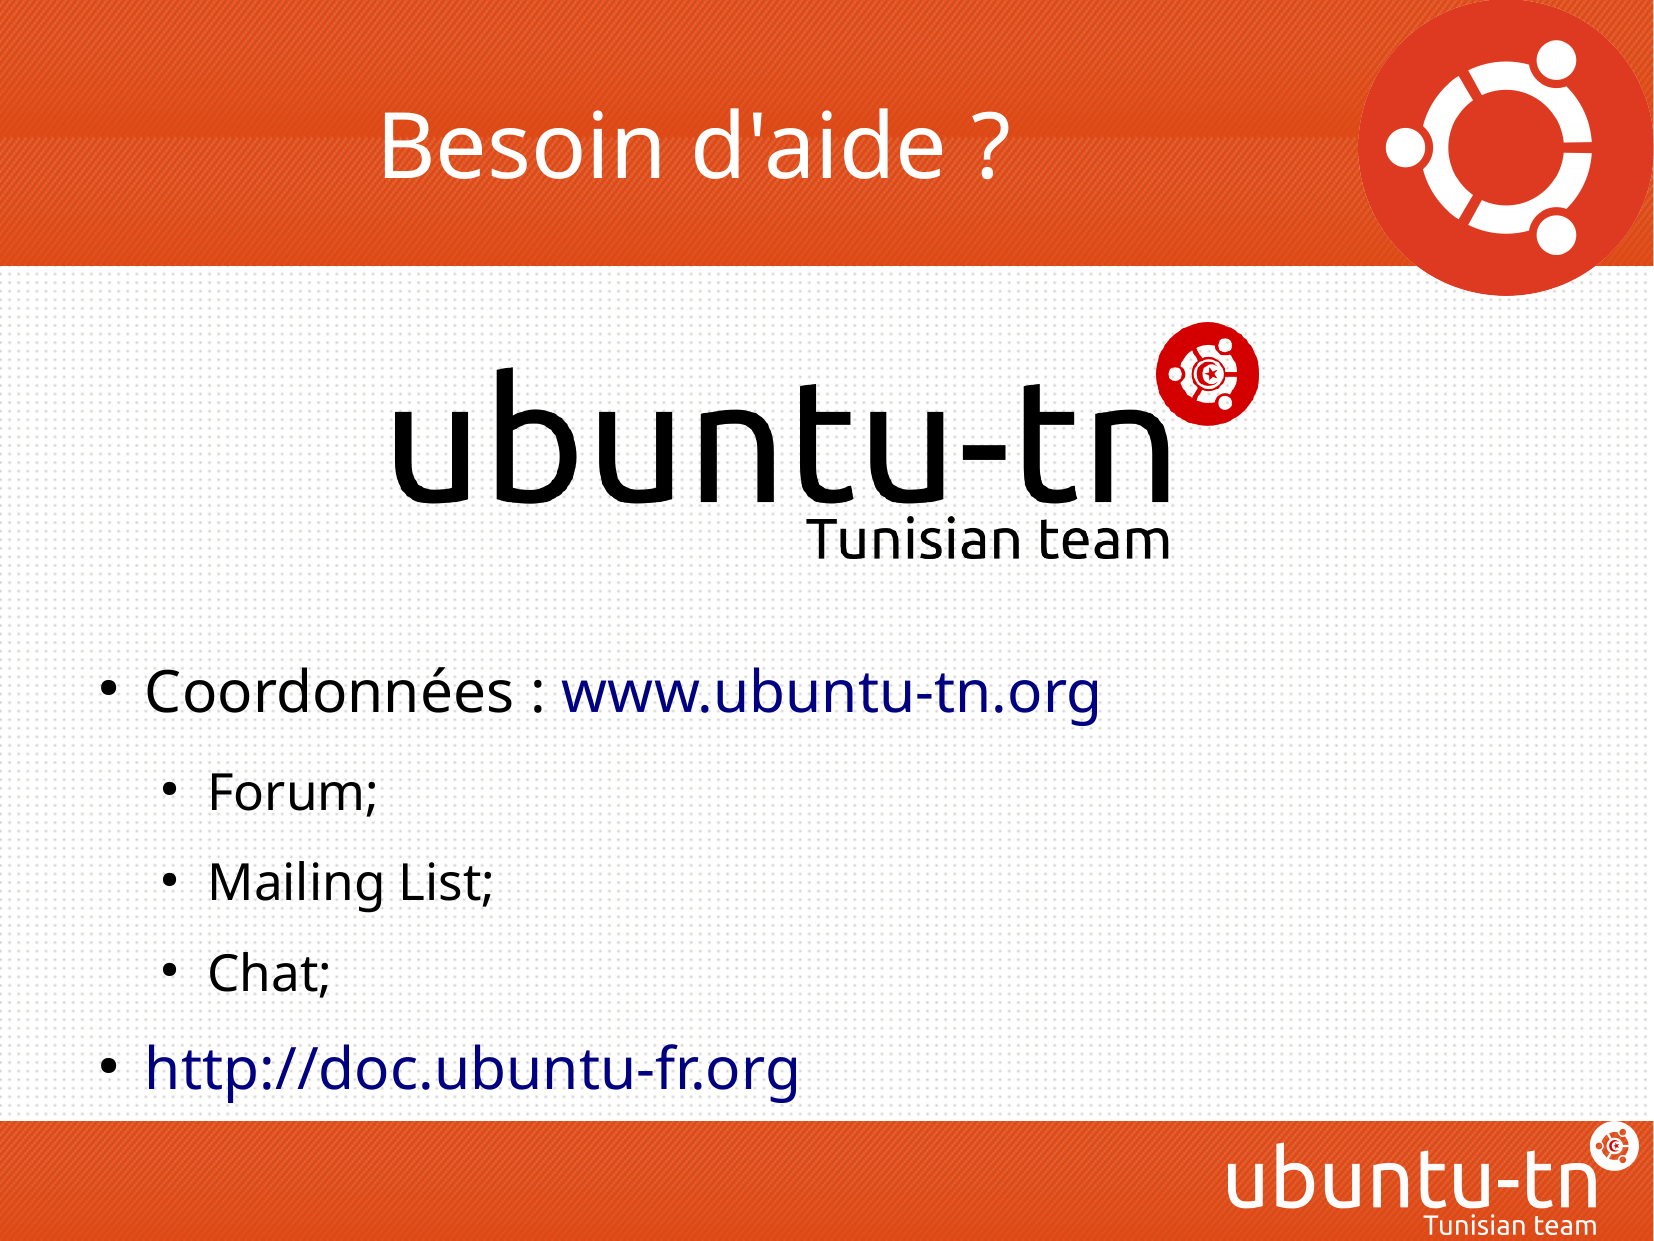

# Besoin d'aide ?
Coordonnées : www.ubuntu-tn.org
Forum;
Mailing List;
Chat;
http://doc.ubuntu-fr.org